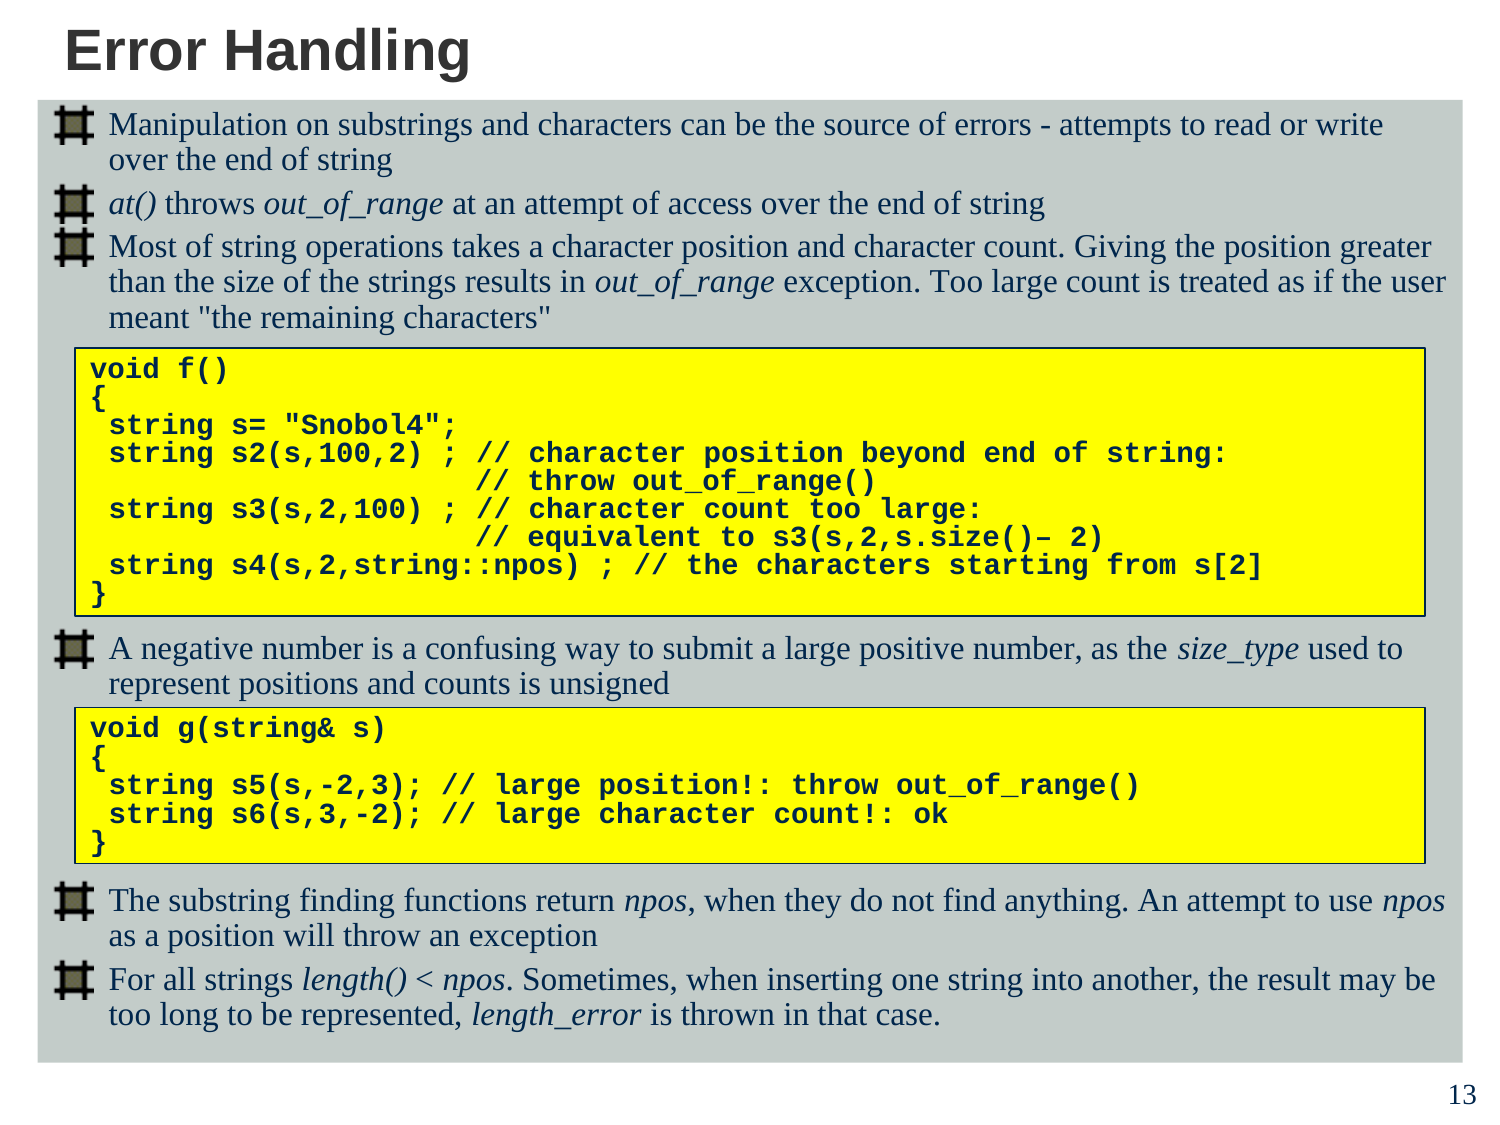

# Error Handling
Manipulation on substrings and characters can be the source of errors - attempts to read or write over the end of string
at() throws out_of_range at an attempt of access over the end of string
Most of string operations takes a character position and character count. Giving the position greater than the size of the strings results in out_of_range exception. Too large count is treated as if the user meant "the remaining characters"
A negative number is a confusing way to submit a large positive number, as the size_type used to represent positions and counts is unsigned
The substring finding functions return npos, when they do not find anything. An attempt to use npos as a position will throw an exception
For all strings length() < npos. Sometimes, when inserting one string into another, the result may be too long to be represented, length_error is thrown in that case.
void f()
{
	string s= "Snobol4";
	string s2(s,100,2) ; // character position beyond end of string:
 // throw out_of_range()
	string s3(s,2,100) ; // character count too large:
 // equivalent to s3(s,2,s.size()– 2)
	string s4(s,2,string::npos) ; // the characters starting from s[2]
}
void g(string& s)
{
	string s5(s,-2,3); // large position!: throw out_of_range()
	string s6(s,3,-2); // large character count!: ok
}